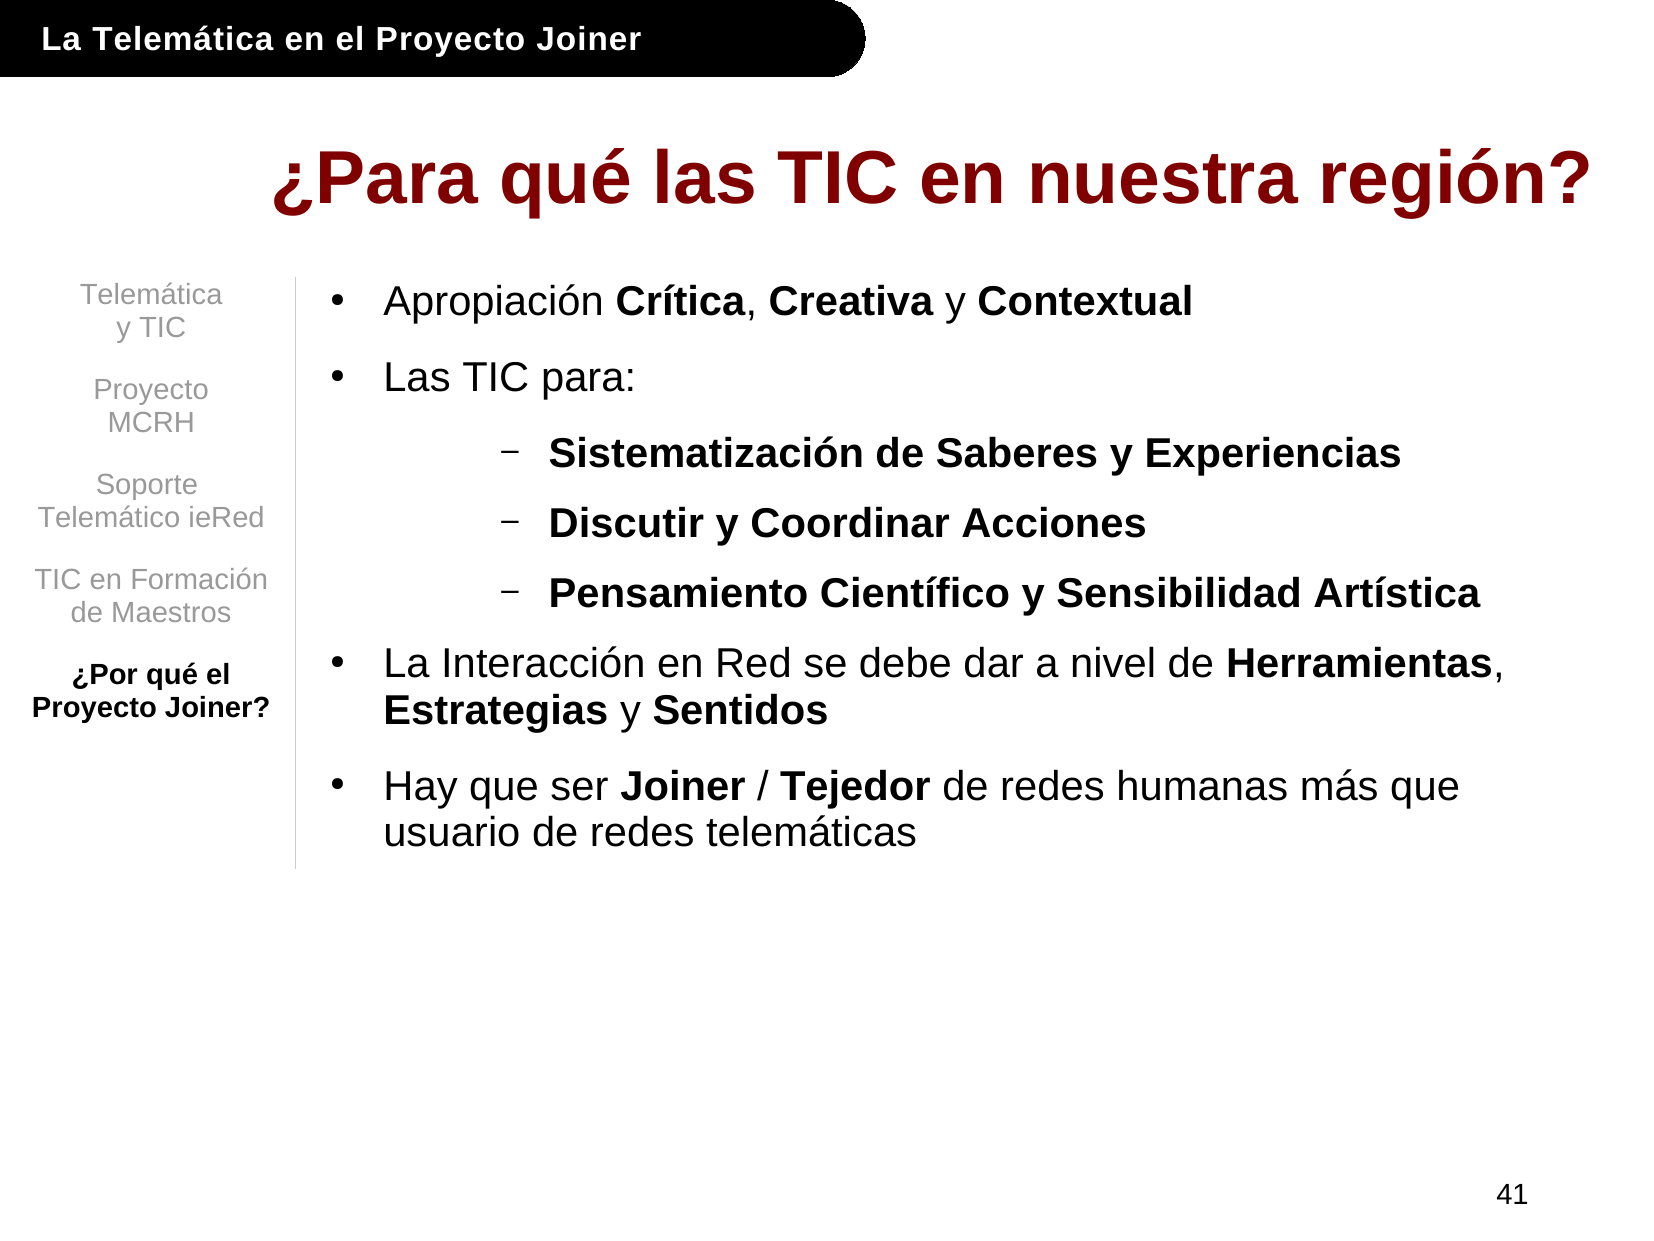

# ¿Para qué las TIC en nuestra región?
Apropiación Crítica, Creativa y Contextual
Las TIC para:
Sistematización de Saberes y Experiencias
Discutir y Coordinar Acciones
Pensamiento Científico y Sensibilidad Artística
La Interacción en Red se debe dar a nivel de Herramientas, Estrategias y Sentidos
Hay que ser Joiner / Tejedor de redes humanas más que usuario de redes telemáticas
Telemática
y TIC
Proyecto
MCRH
Soporte
Telemático ieRed
TIC en Formación de Maestros
¿Por qué el Proyecto Joiner?